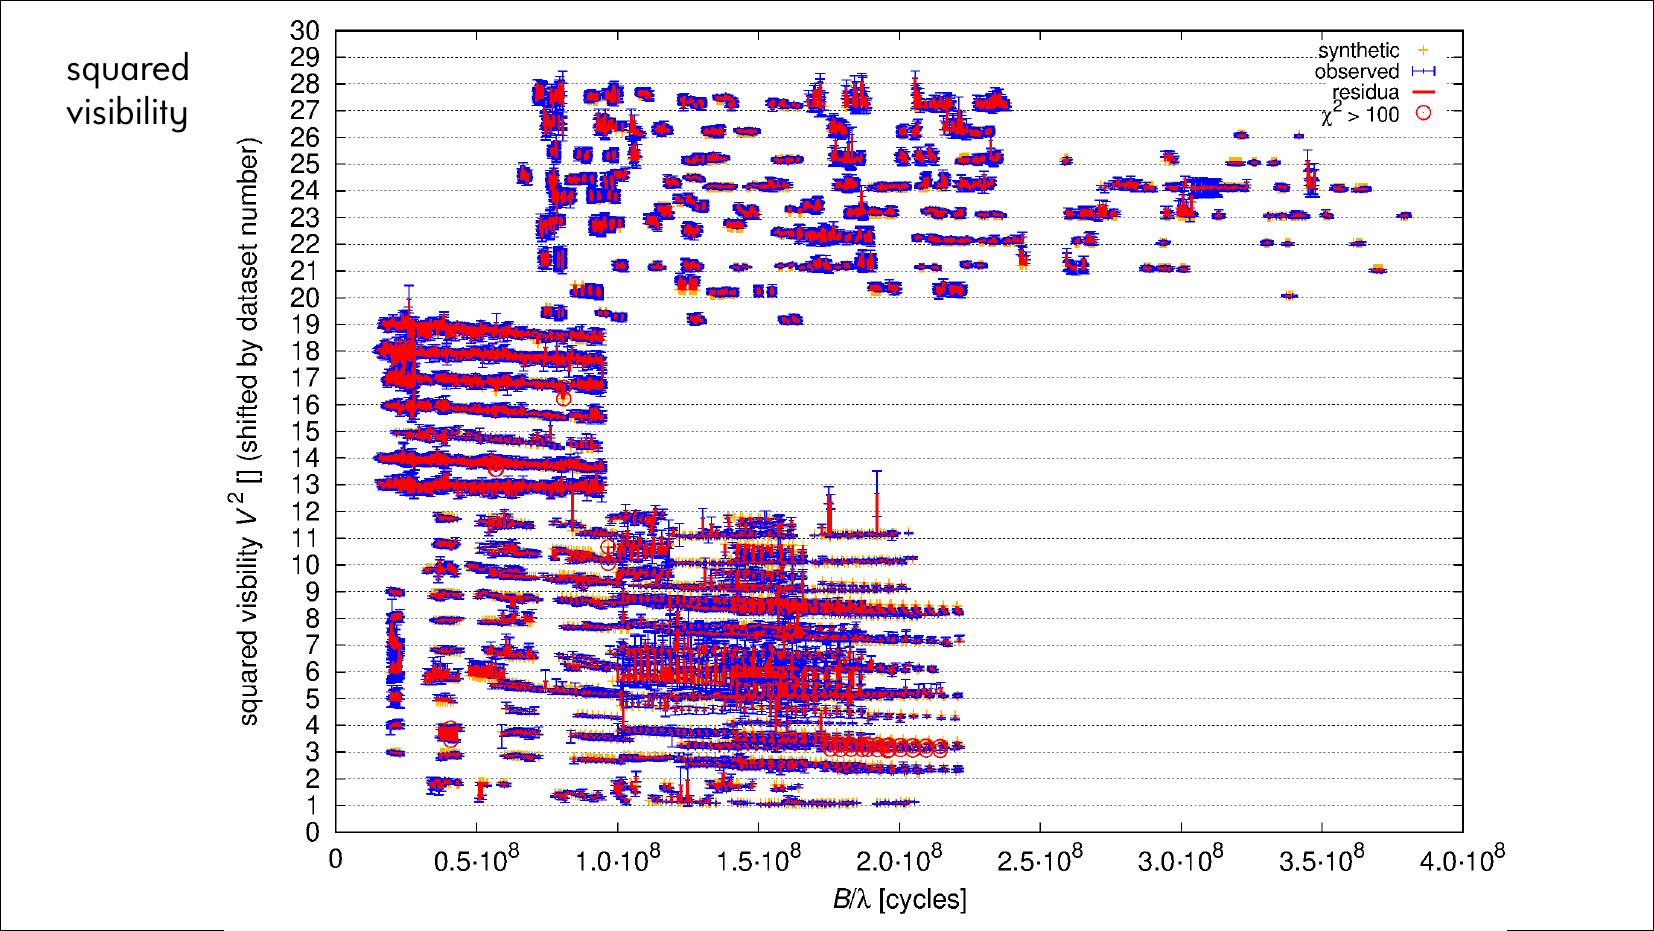

# Squared visibility V 2
squared
visibility